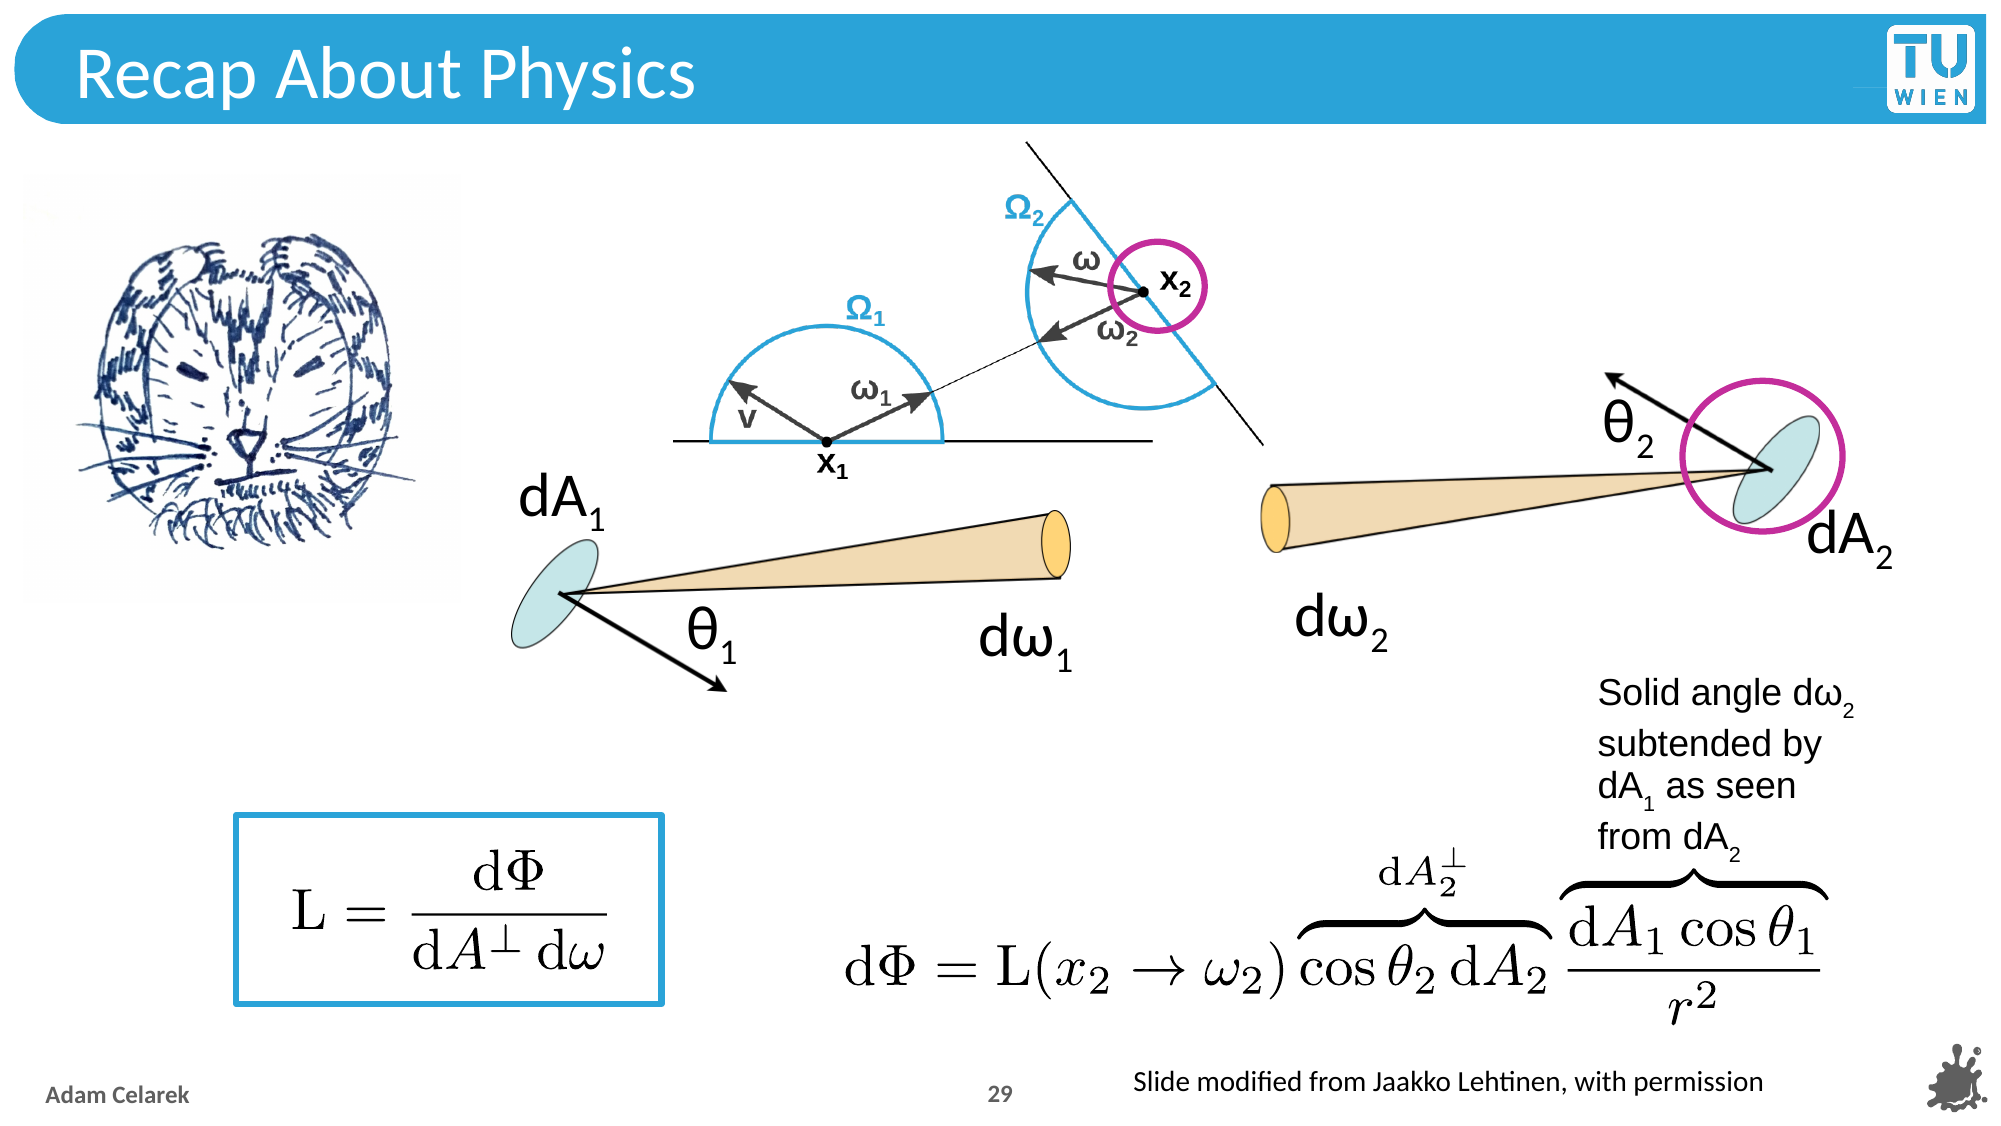

# Recap About Physics
θ2
dA1
dA2
dω2
θ1
dω1
Solid angle dω2 subtended by dA1 as seen from dA2
Slide modified from Jaakko Lehtinen, with permission
Adam Celarek